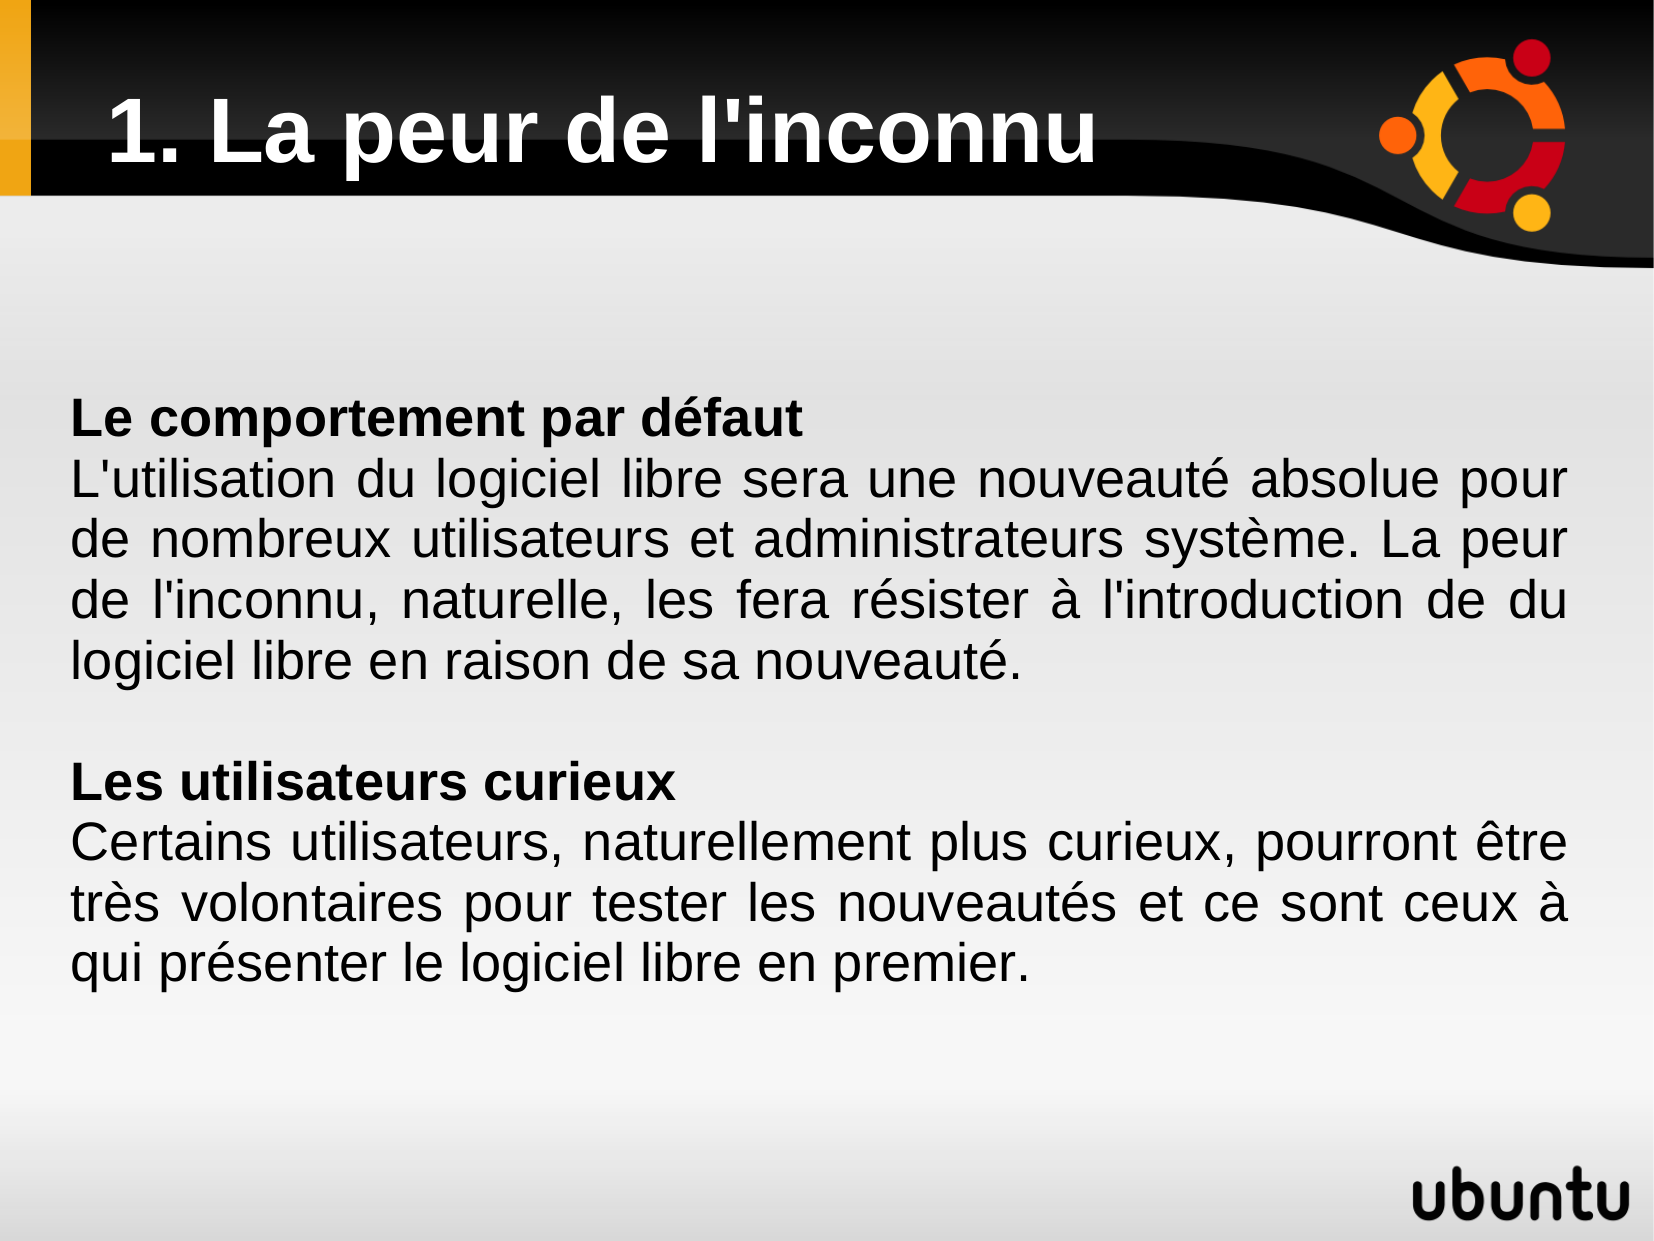

# 1. La peur de l'inconnu
Le comportement par défaut
L'utilisation du logiciel libre sera une nouveauté absolue pour de nombreux utilisateurs et administrateurs système. La peur de l'inconnu, naturelle, les fera résister à l'introduction de du logiciel libre en raison de sa nouveauté.
Les utilisateurs curieux
Certains utilisateurs, naturellement plus curieux, pourront être très volontaires pour tester les nouveautés et ce sont ceux à qui présenter le logiciel libre en premier.